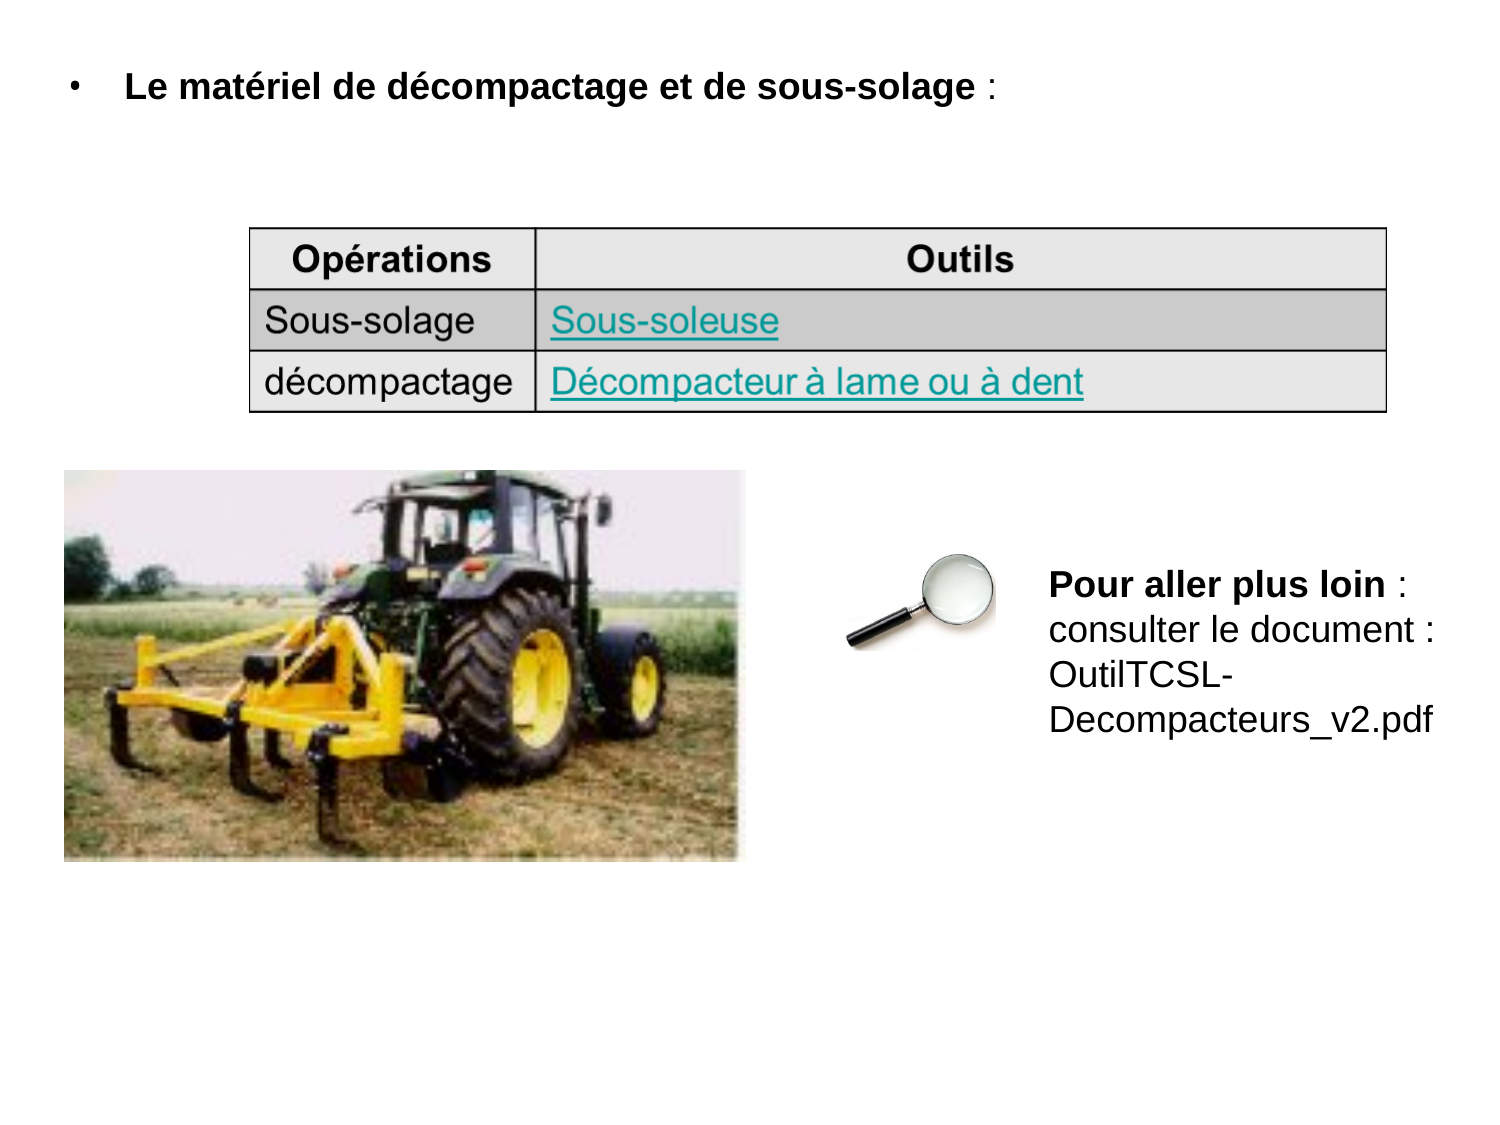

# Le matériel de décompactage et de sous-solage :
Pour aller plus loin : consulter le document : OutilTCSL-Decompacteurs_v2.pdf